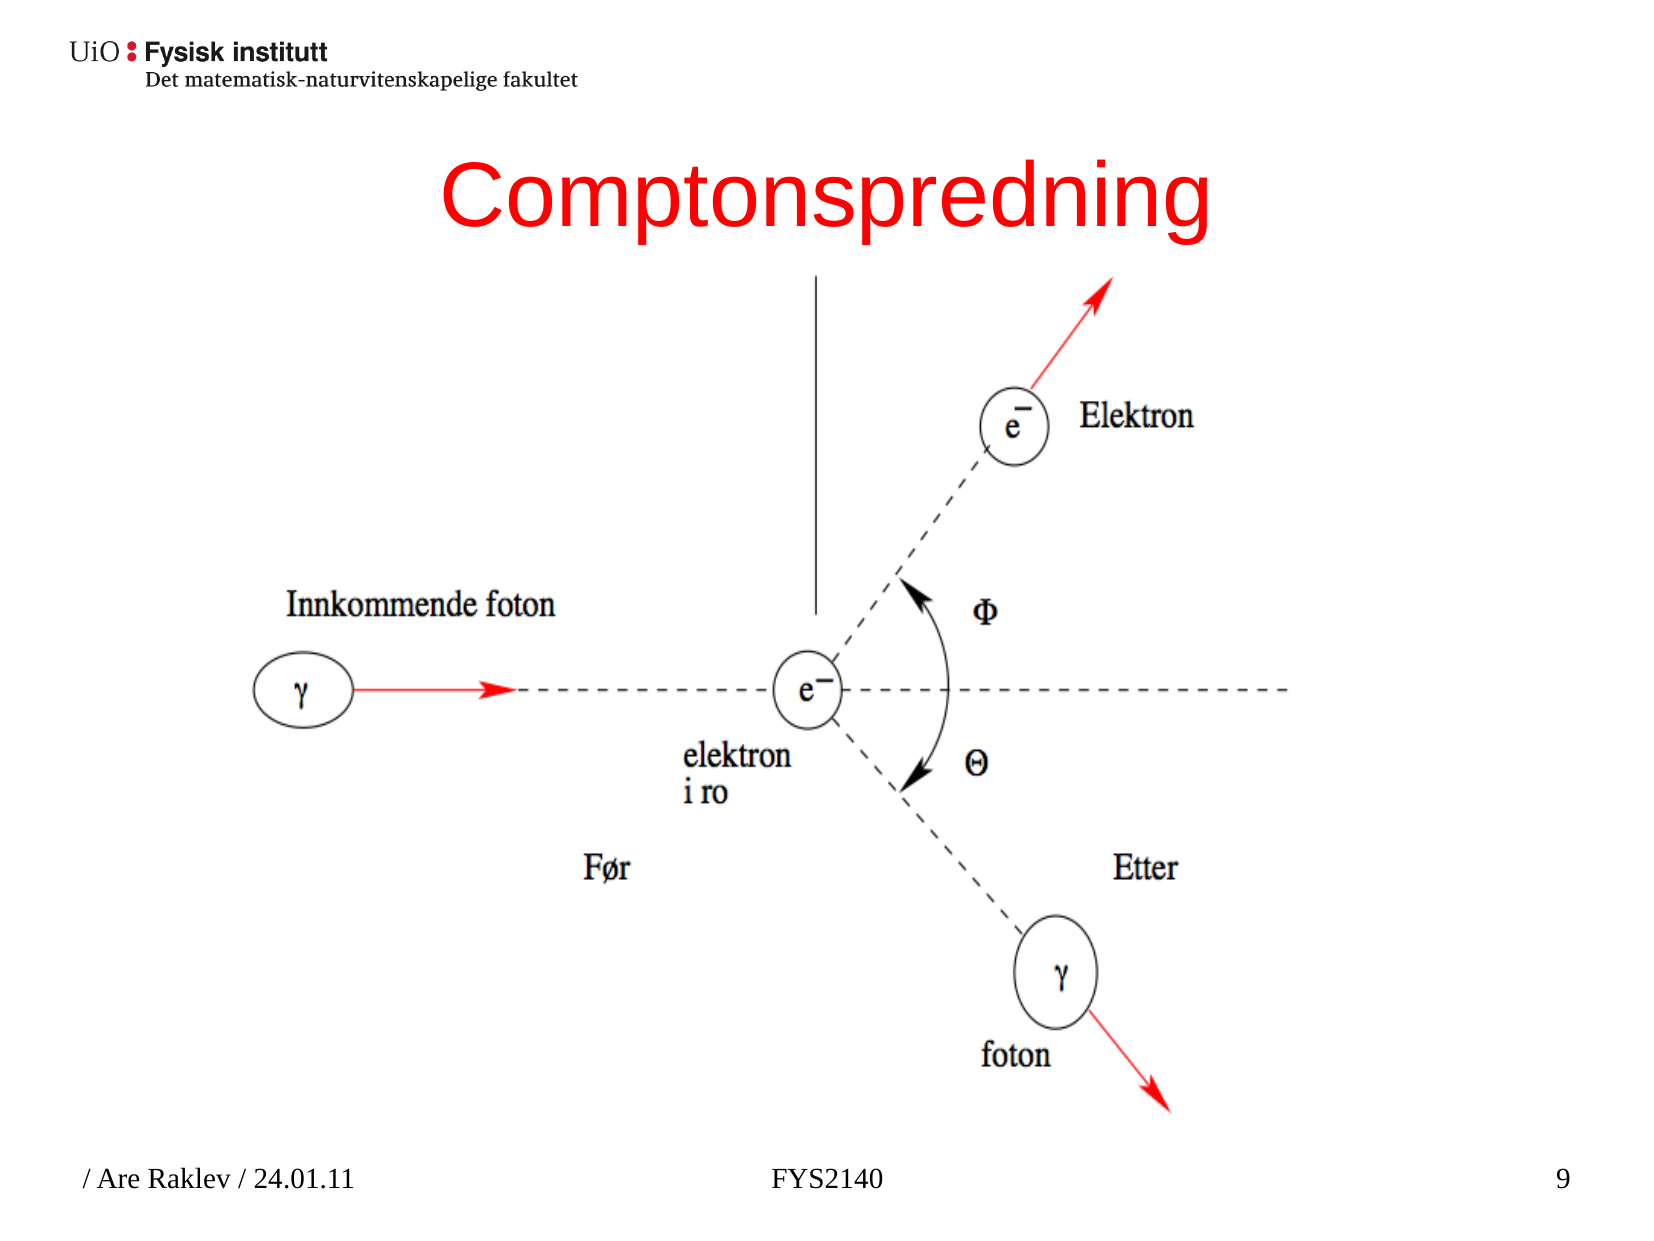

# Comptonspredning
/ Are Raklev / 24.01.11
FYS2140
9